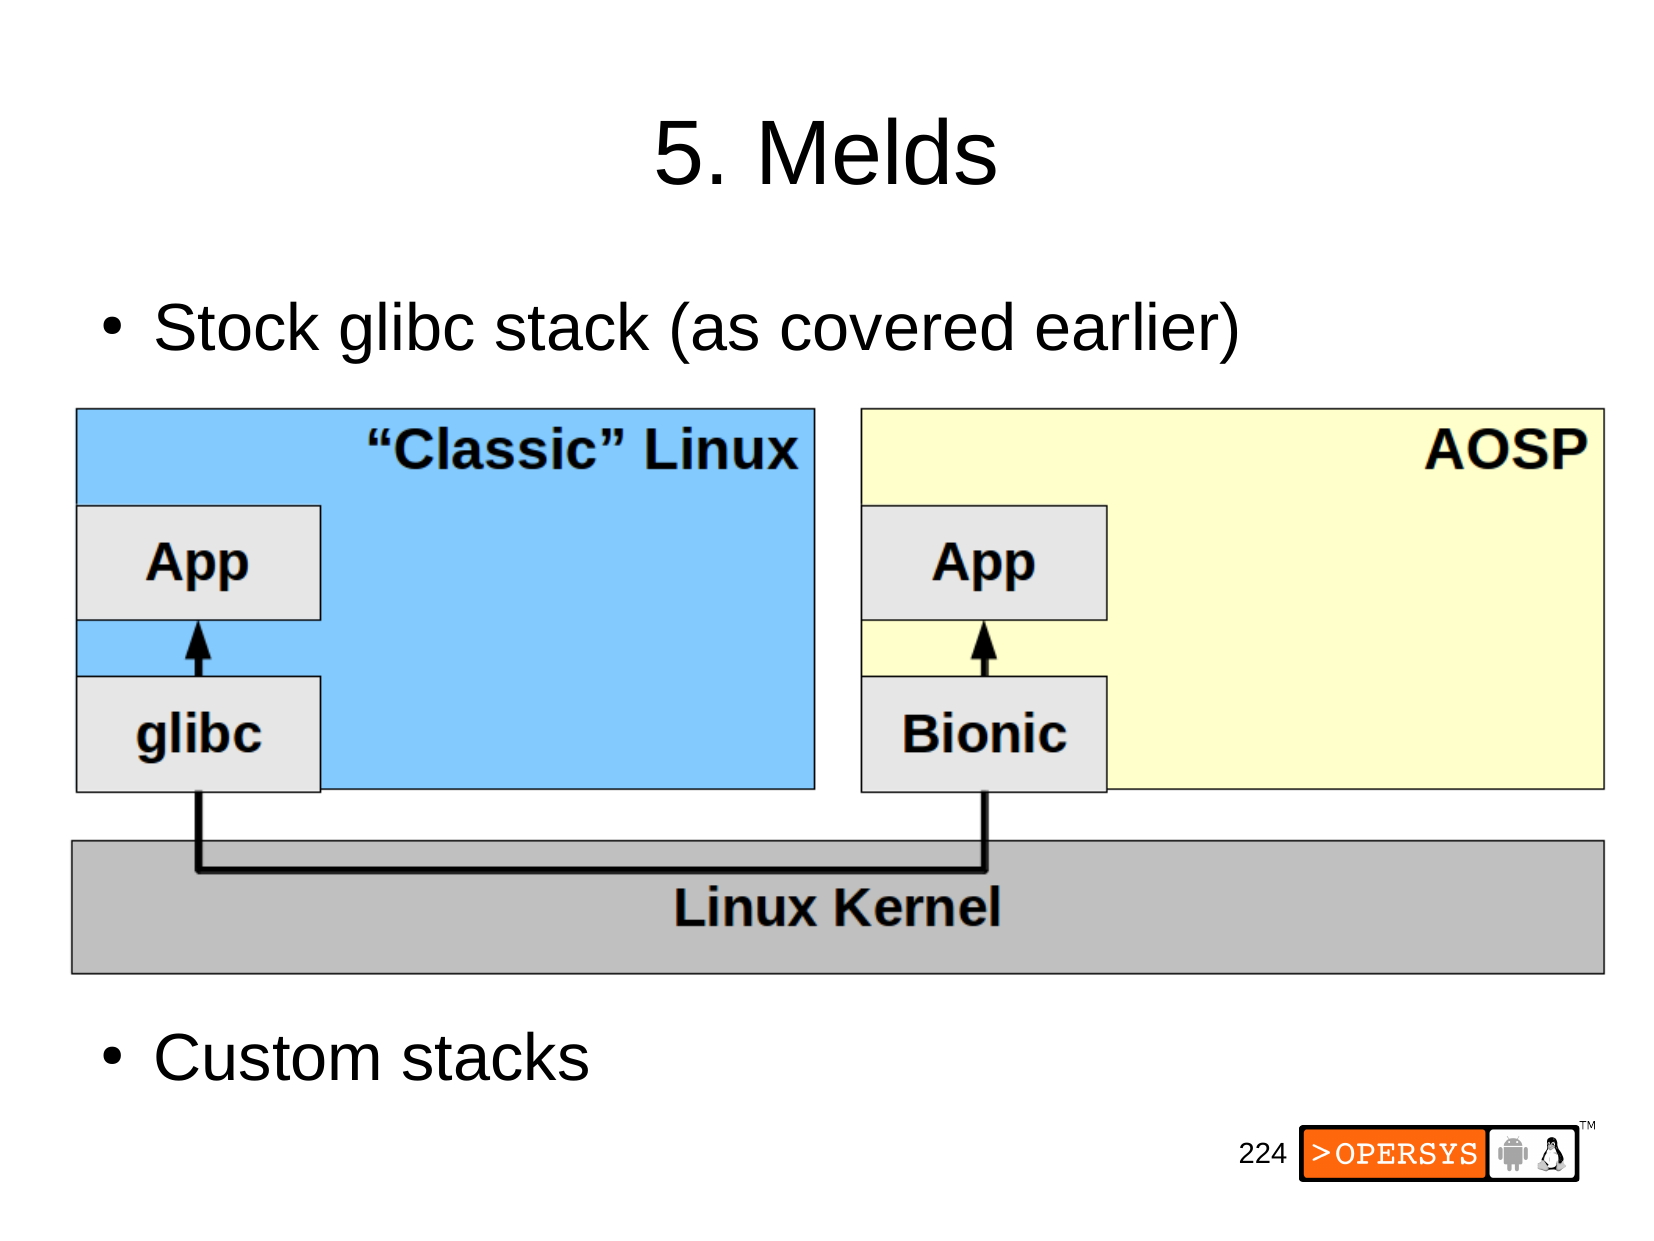

# 5. Melds
Stock glibc stack (as covered earlier)
Custom stacks